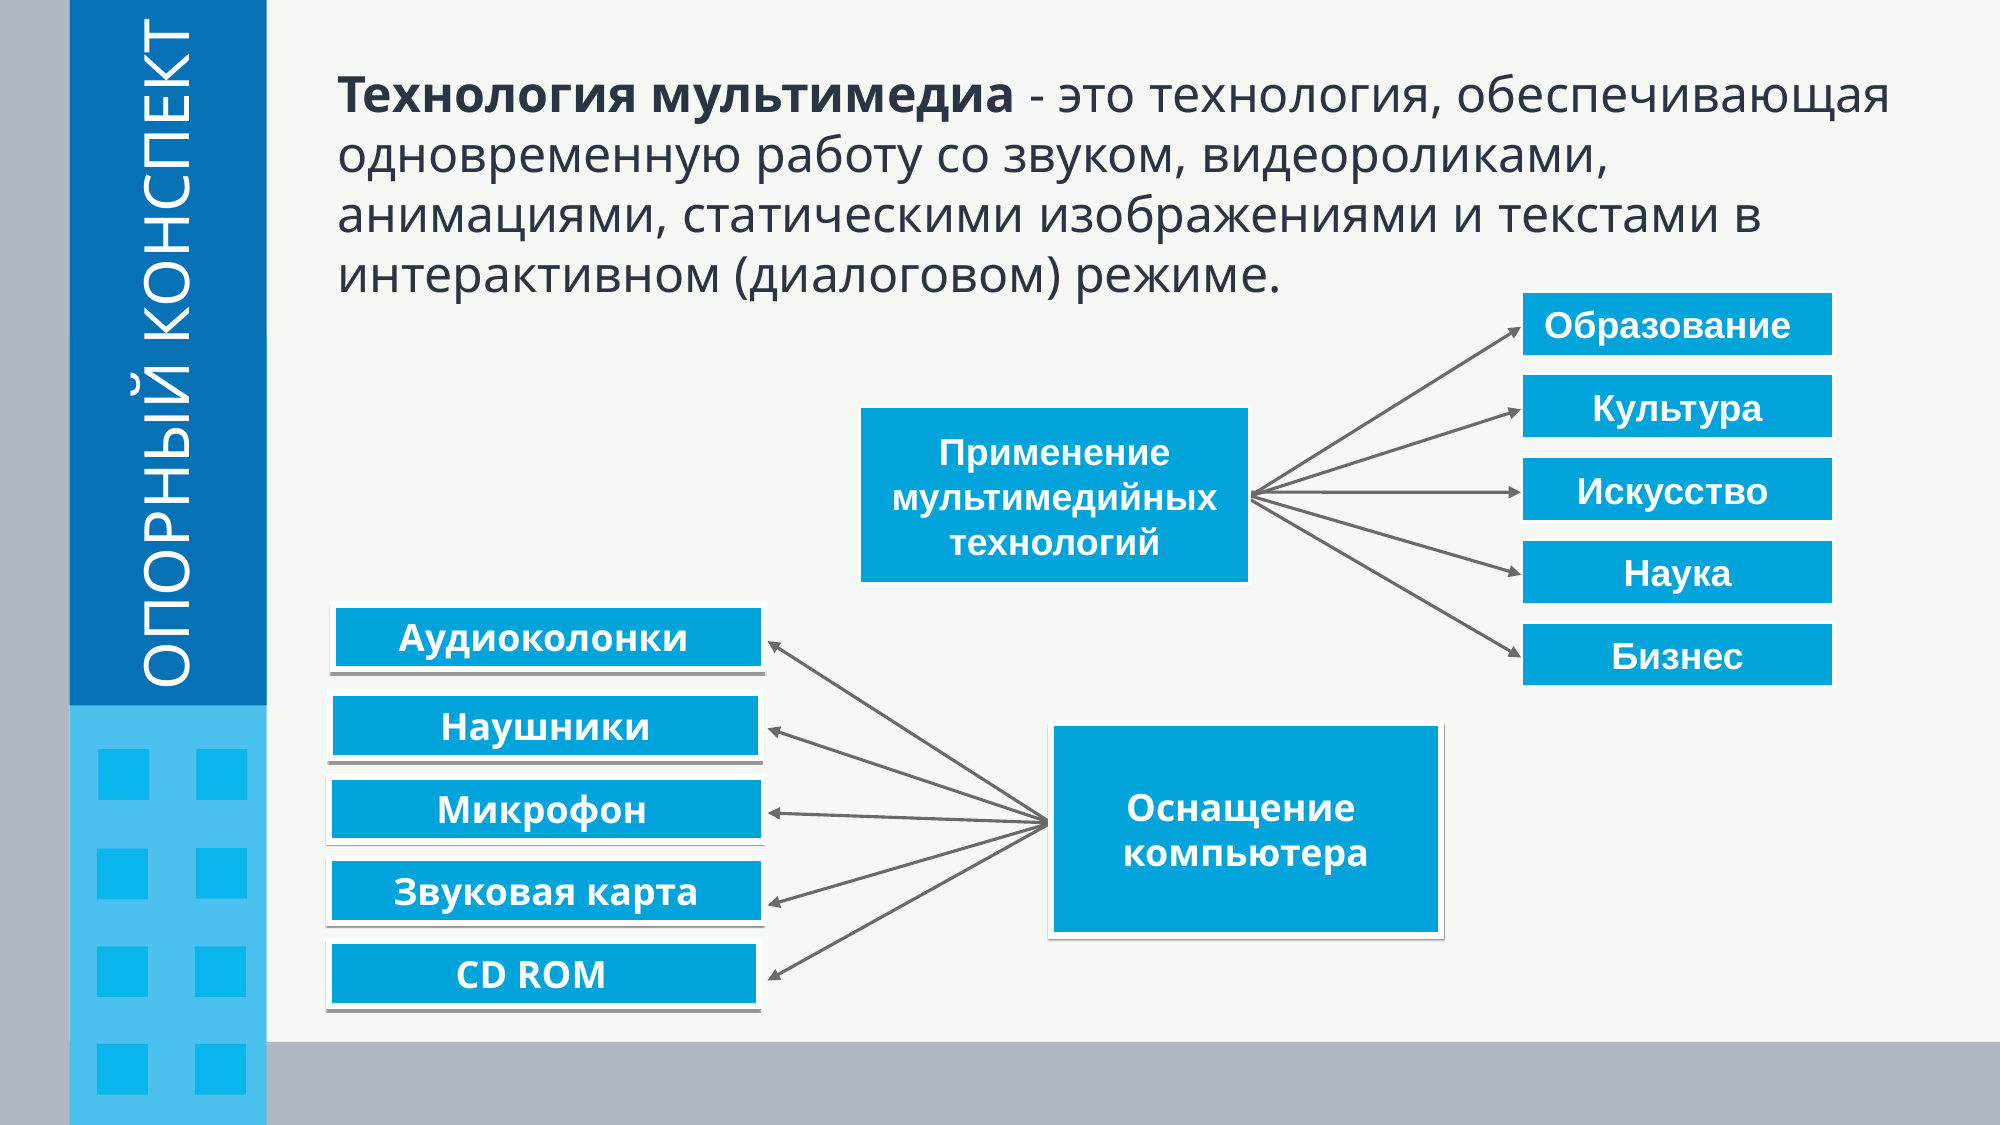

Технология мультимедиа - это технология, обеспечивающая одновременную работу со звуком, видеороликами, анимациями, статическими изображениями и текстами в интерактивном (диалоговом) режиме.
Образование
Культура
Применение
мультимедийных
технологий
Искусство
Наука
Аудиоколонки
Бизнес
Наушники
Оснащение
компьютера
Микрофон
Звуковая карта
CD ROM